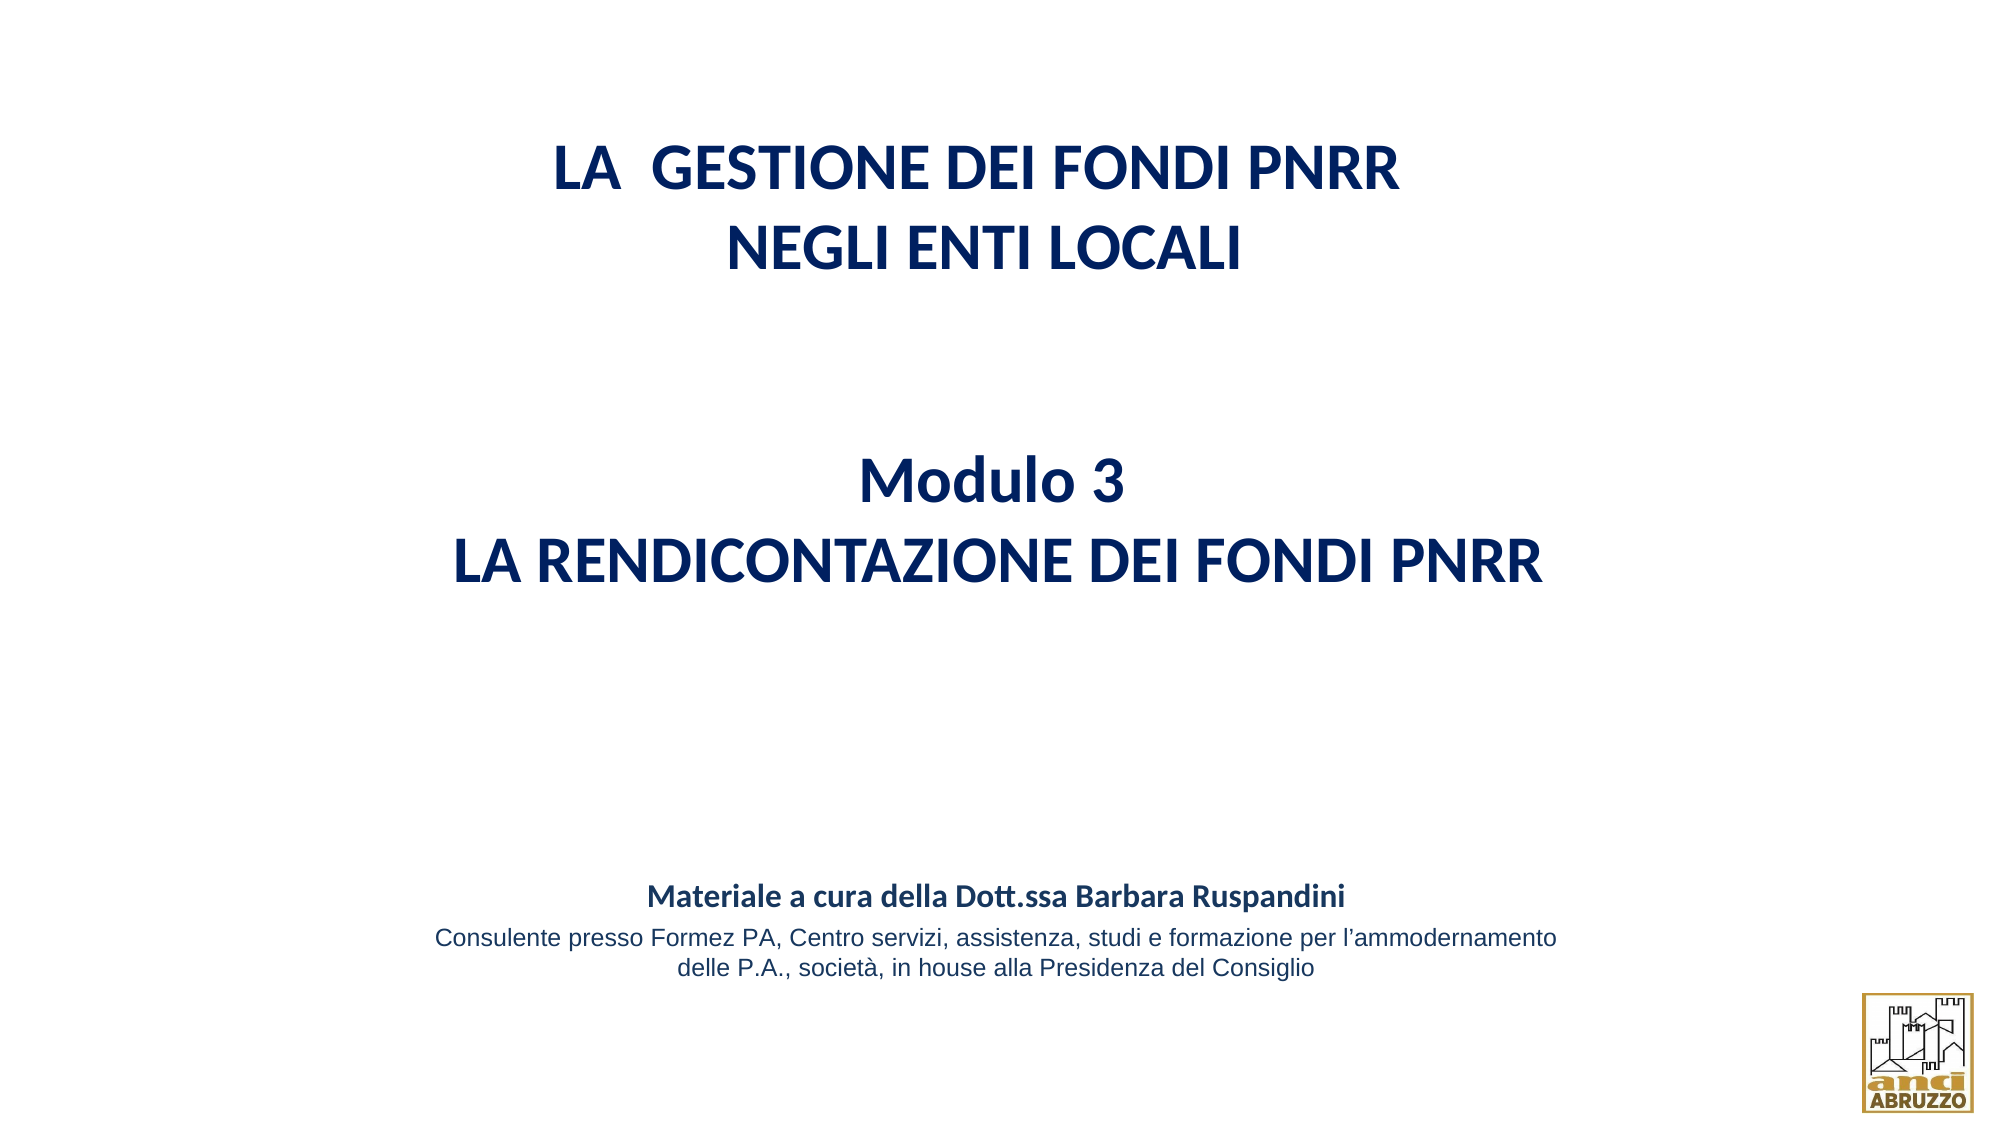

LA GESTIONE DEI FONDI PNRR
NEGLI ENTI LOCALI
Modulo 3
 LA RENDICONTAZIONE DEI FONDI PNRR
Materiale a cura della Dott.ssa Barbara Ruspandini
Consulente presso Formez PA, Centro servizi, assistenza, studi e formazione per l’ammodernamento delle P.A., società, in house alla Presidenza del Consiglio